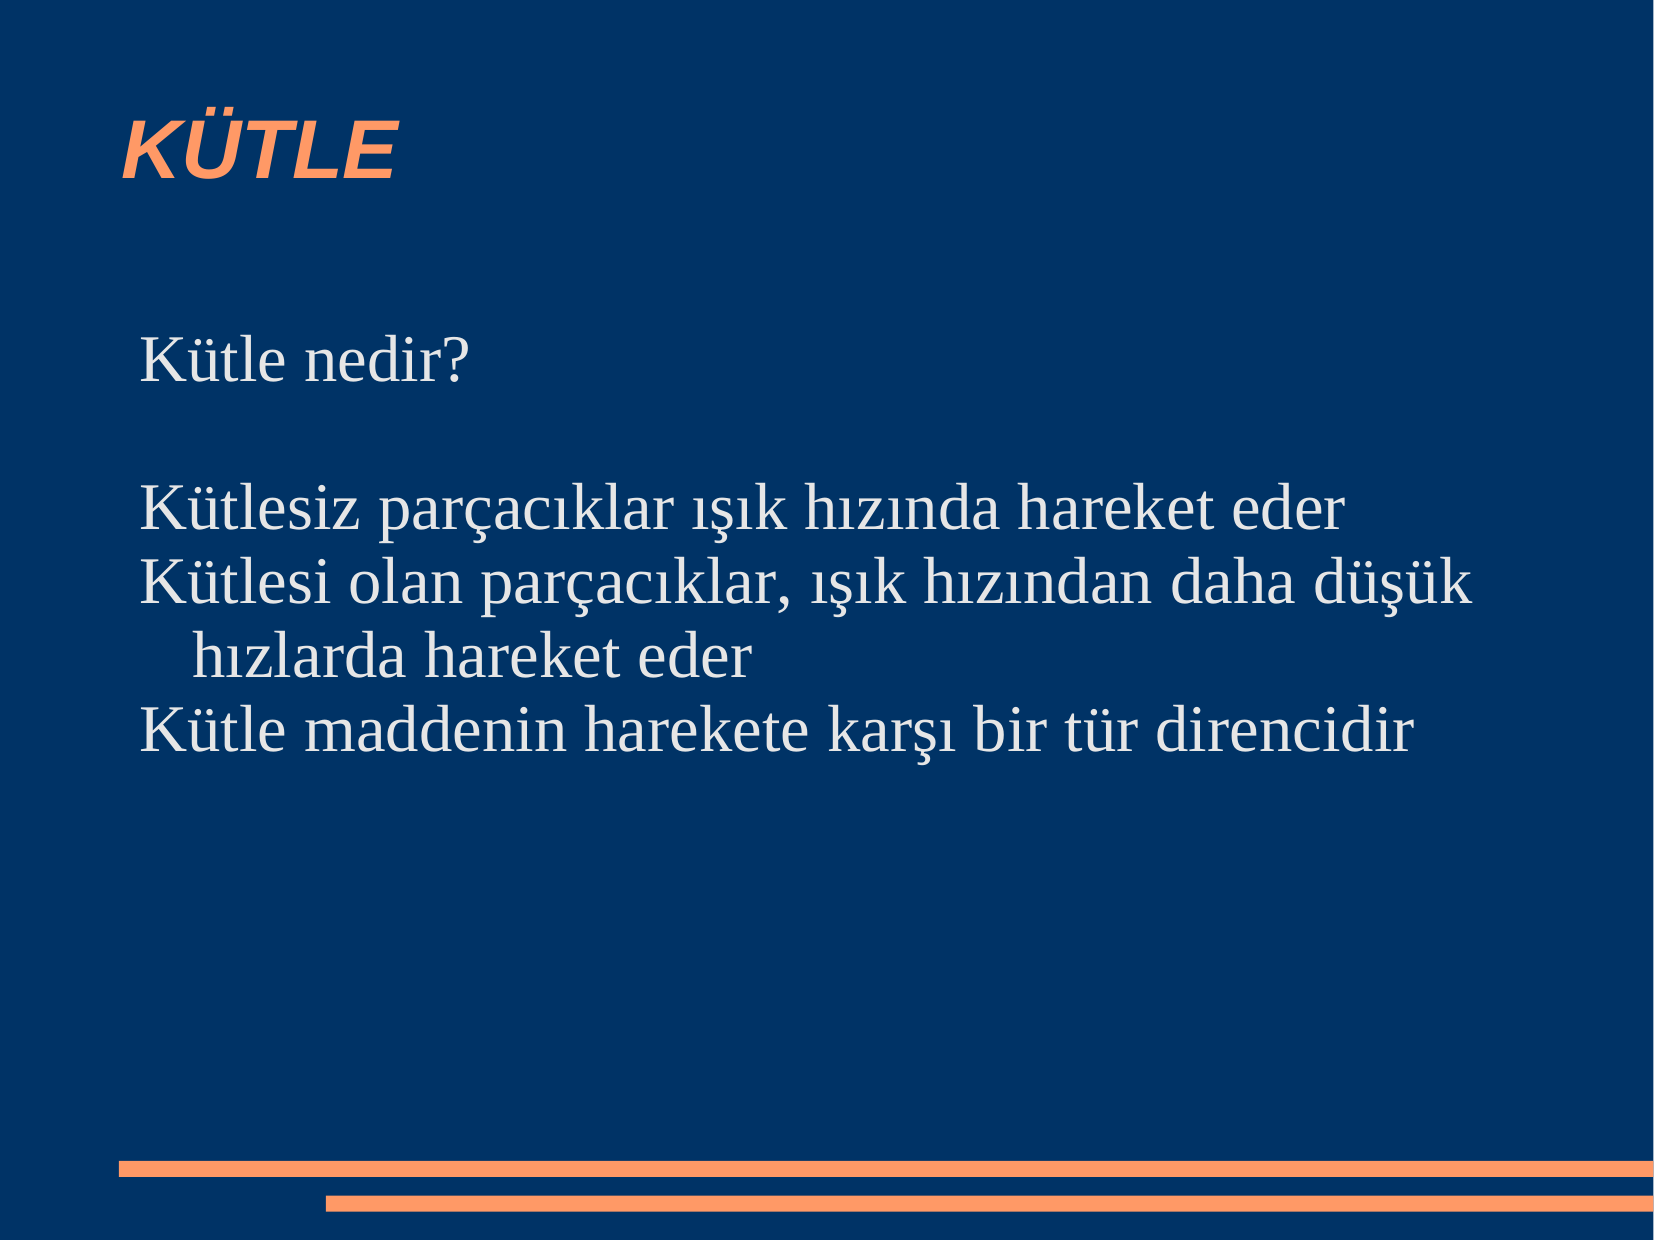

# KÜTLE
Kütle nedir?
Kütlesiz parçacıklar ışık hızında hareket eder
Kütlesi olan parçacıklar, ışık hızından daha düşük hızlarda hareket eder
Kütle maddenin harekete karşı bir tür direncidir